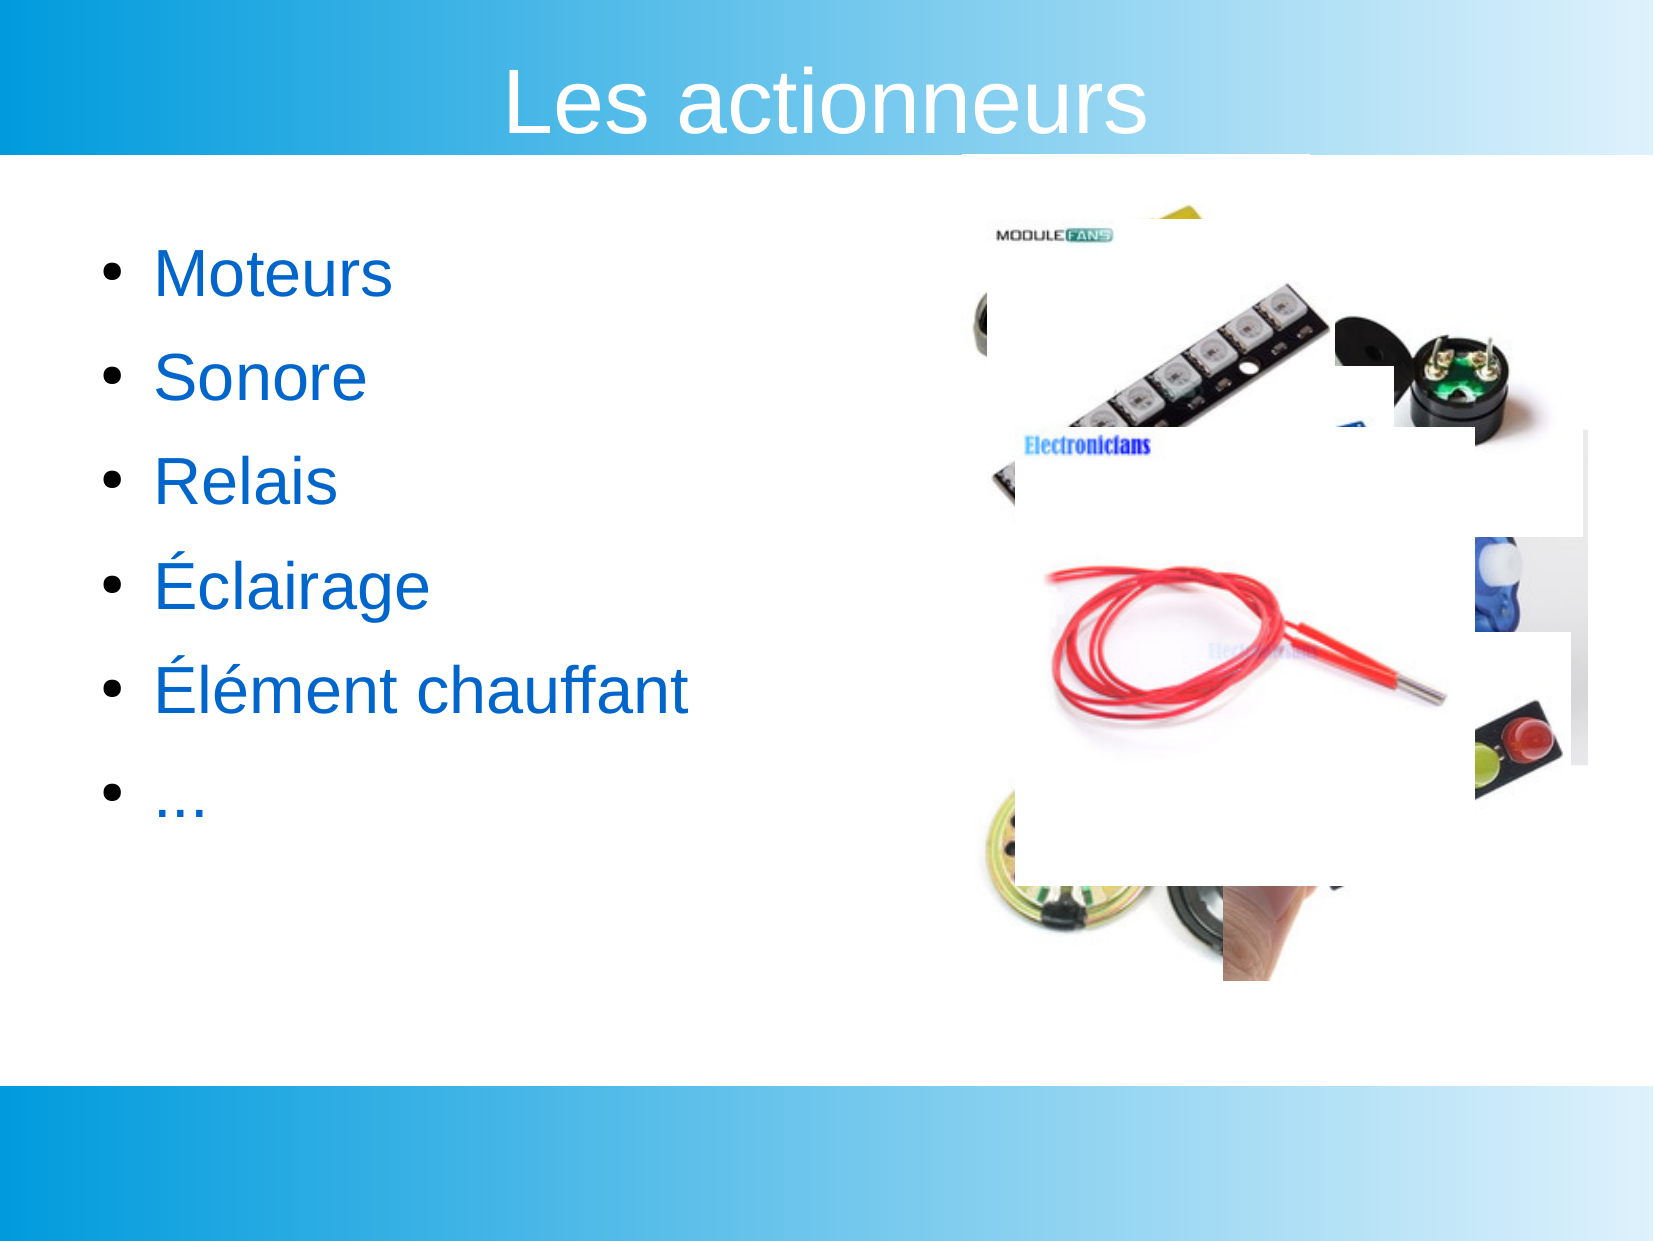

# Les actionneurs
Moteurs
Sonore
Relais
Éclairage
Élément chauffant
...